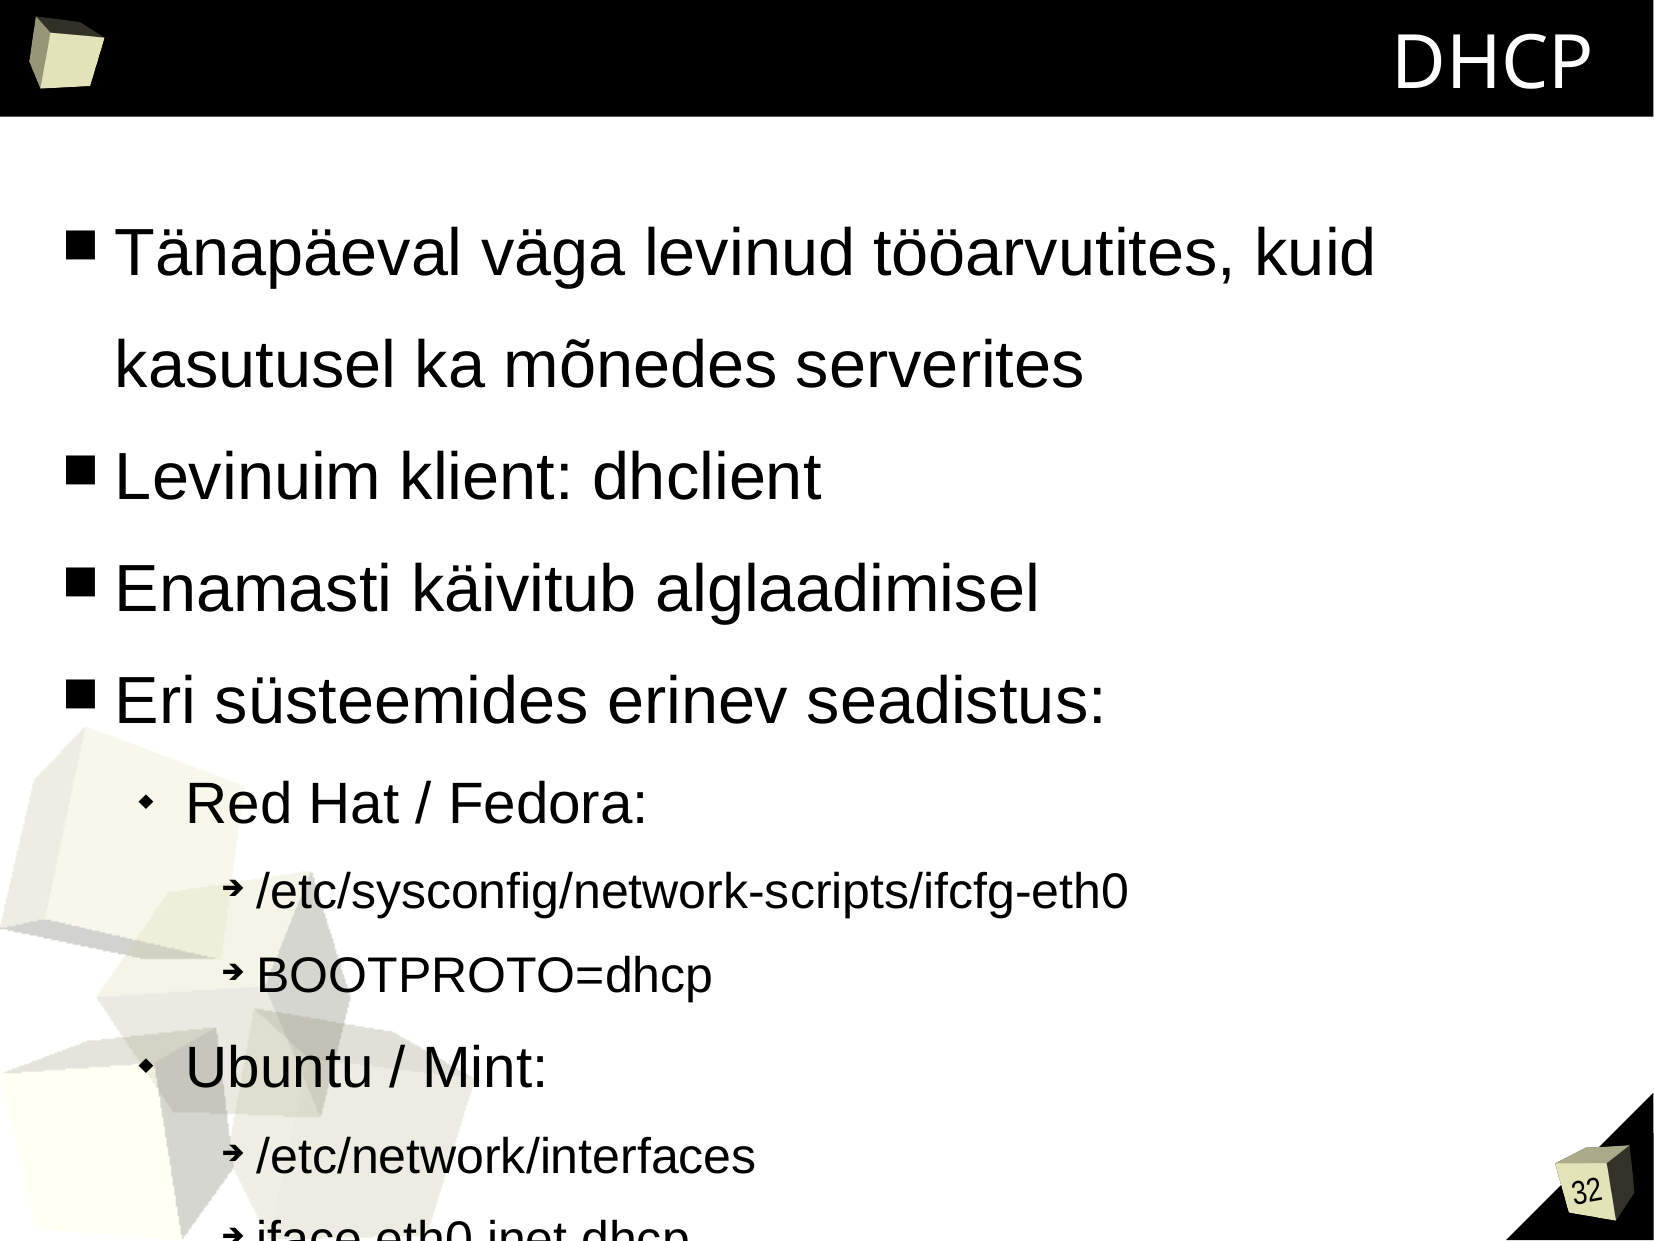

# DHCP
Tänapäeval väga levinud tööarvutites, kuid kasutusel ka mõnedes serverites
Levinuim klient: dhclient
Enamasti käivitub alglaadimisel
Eri süsteemides erinev seadistus:
Red Hat / Fedora:
/etc/sysconfig/network-scripts/ifcfg-eth0
BOOTPROTO=dhcp
Ubuntu / Mint:
/etc/network/interfaces
iface eth0 inet dhcp